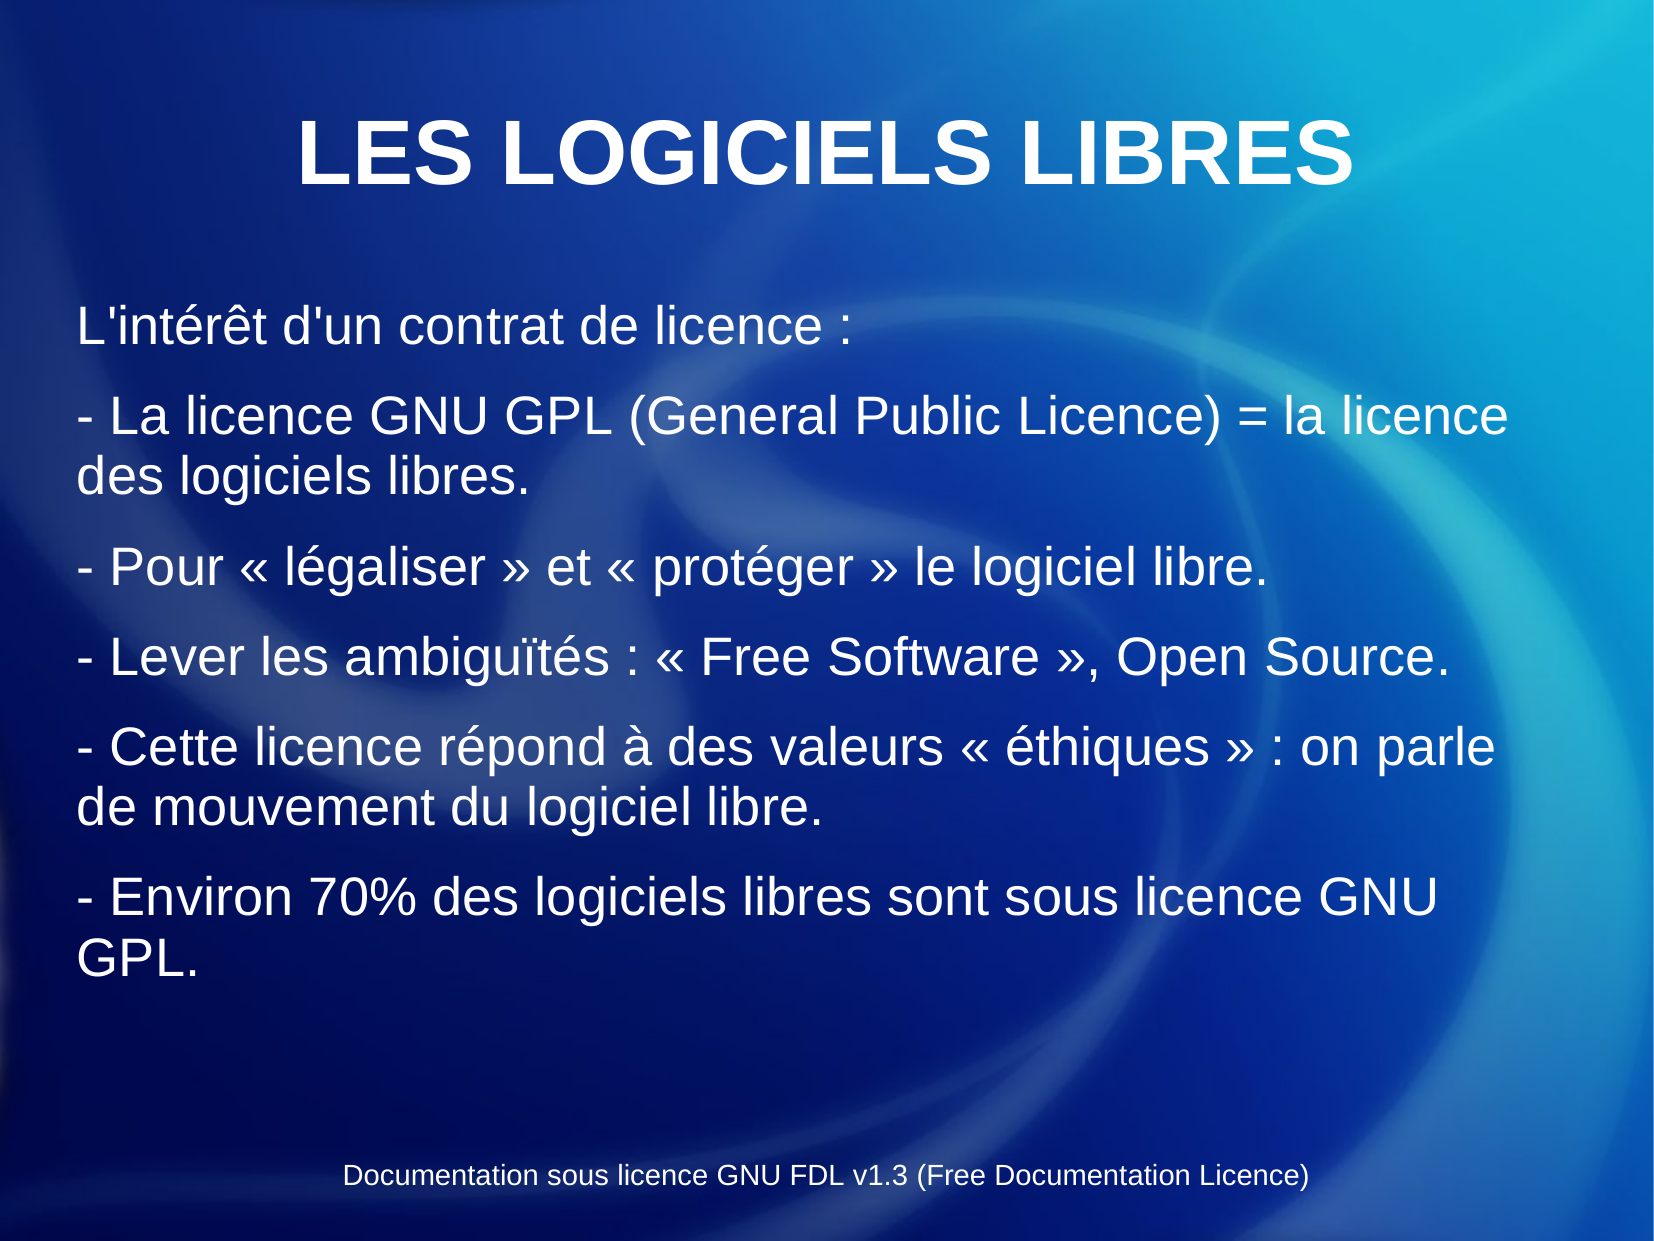

# LES LOGICIELS LIBRES
L'intérêt d'un contrat de licence :
- La licence GNU GPL (General Public Licence) = la licence des logiciels libres.
- Pour « légaliser » et « protéger » le logiciel libre.
- Lever les ambiguïtés : « Free Software », Open Source.
- Cette licence répond à des valeurs « éthiques » : on parle de mouvement du logiciel libre.
- Environ 70% des logiciels libres sont sous licence GNU GPL.
Documentation sous licence GNU FDL v1.3 (Free Documentation Licence)